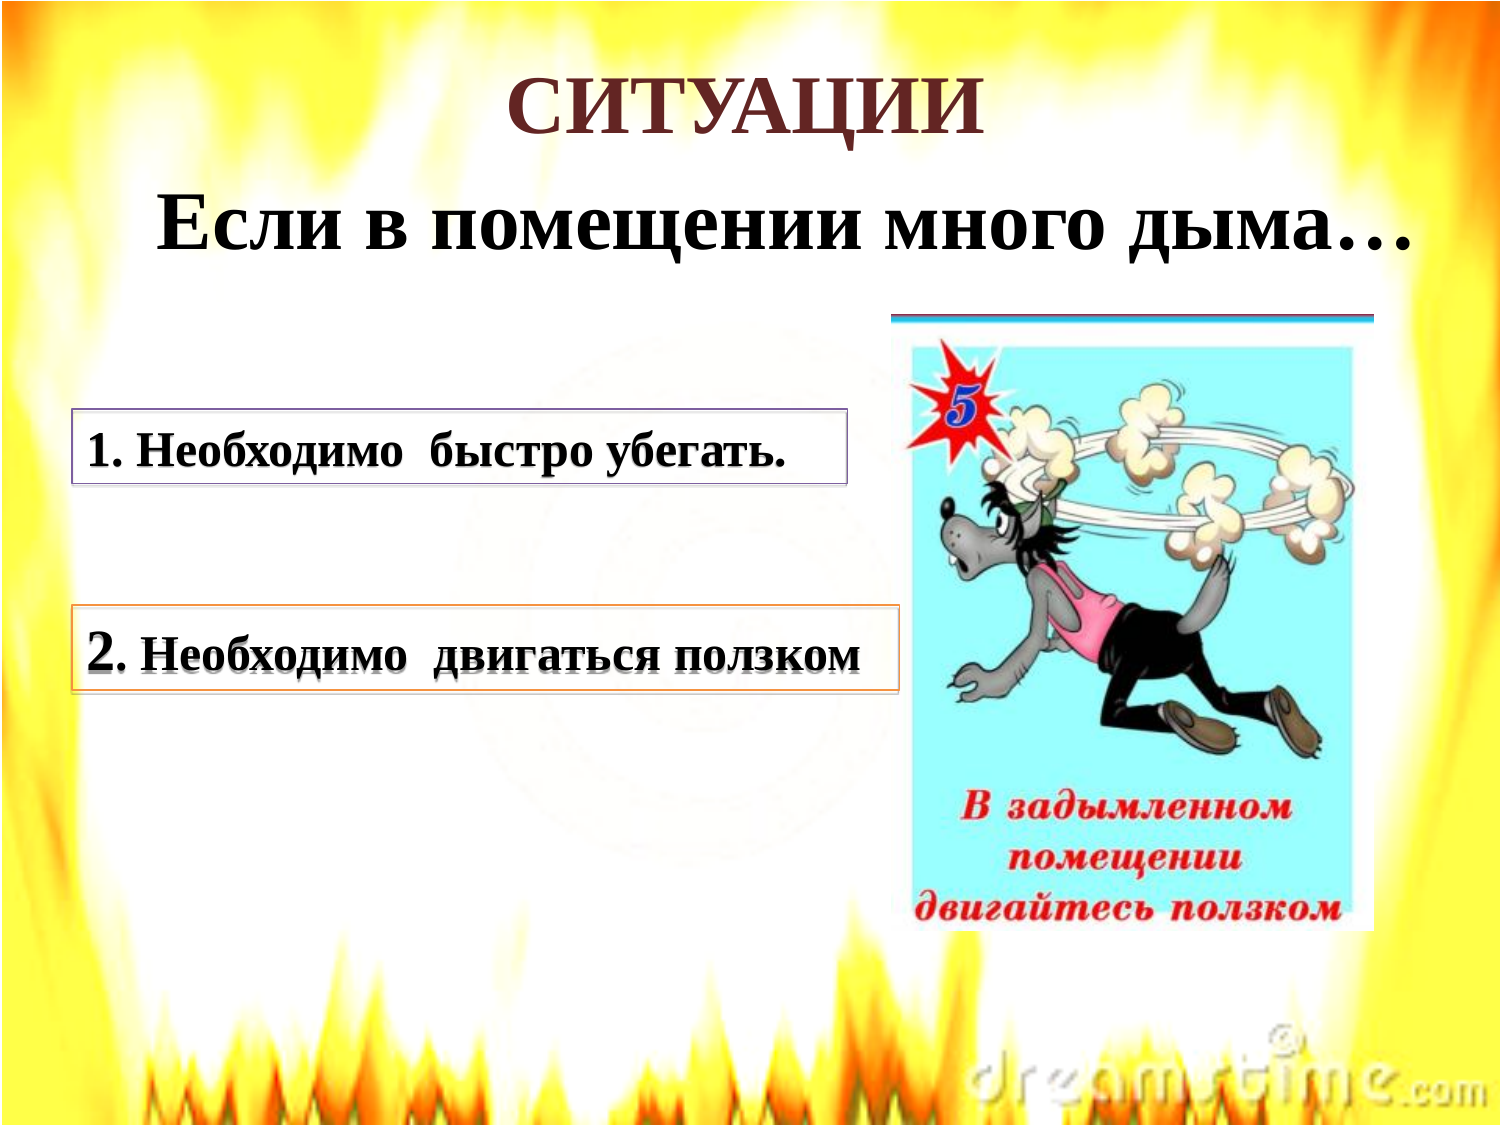

СИТУАЦИИ
Если в помещении много дыма…
1. Необходимо быстро убегать.
2. Необходимо двигаться ползком